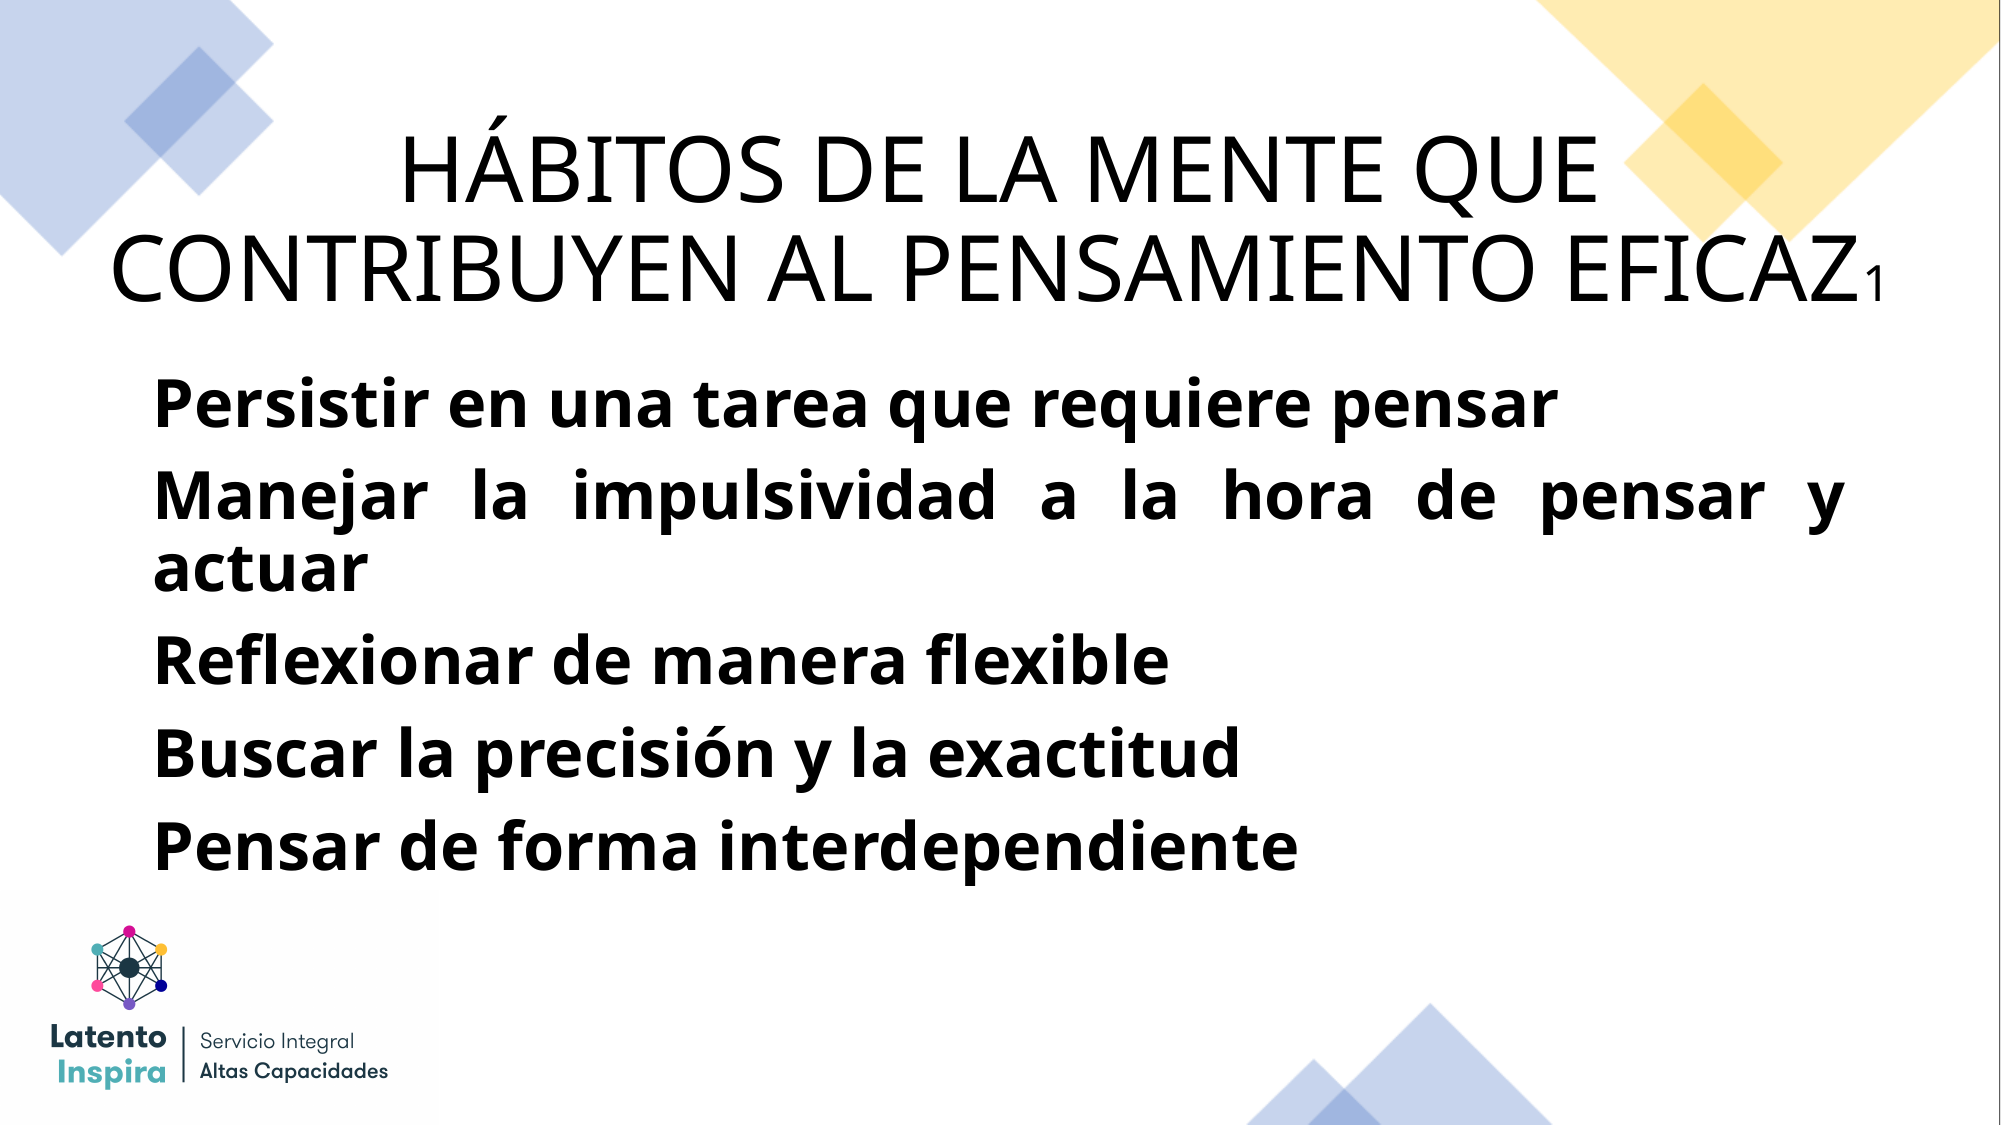

# HÁBITOS DE LA MENTE QUE CONTRIBUYEN AL PENSAMIENTO EFICAZ1
Persistir en una tarea que requiere pensar
Manejar la impulsividad a la hora de pensar y actuar
Reflexionar de manera flexible
Buscar la precisión y la exactitud
Pensar de forma interdependiente